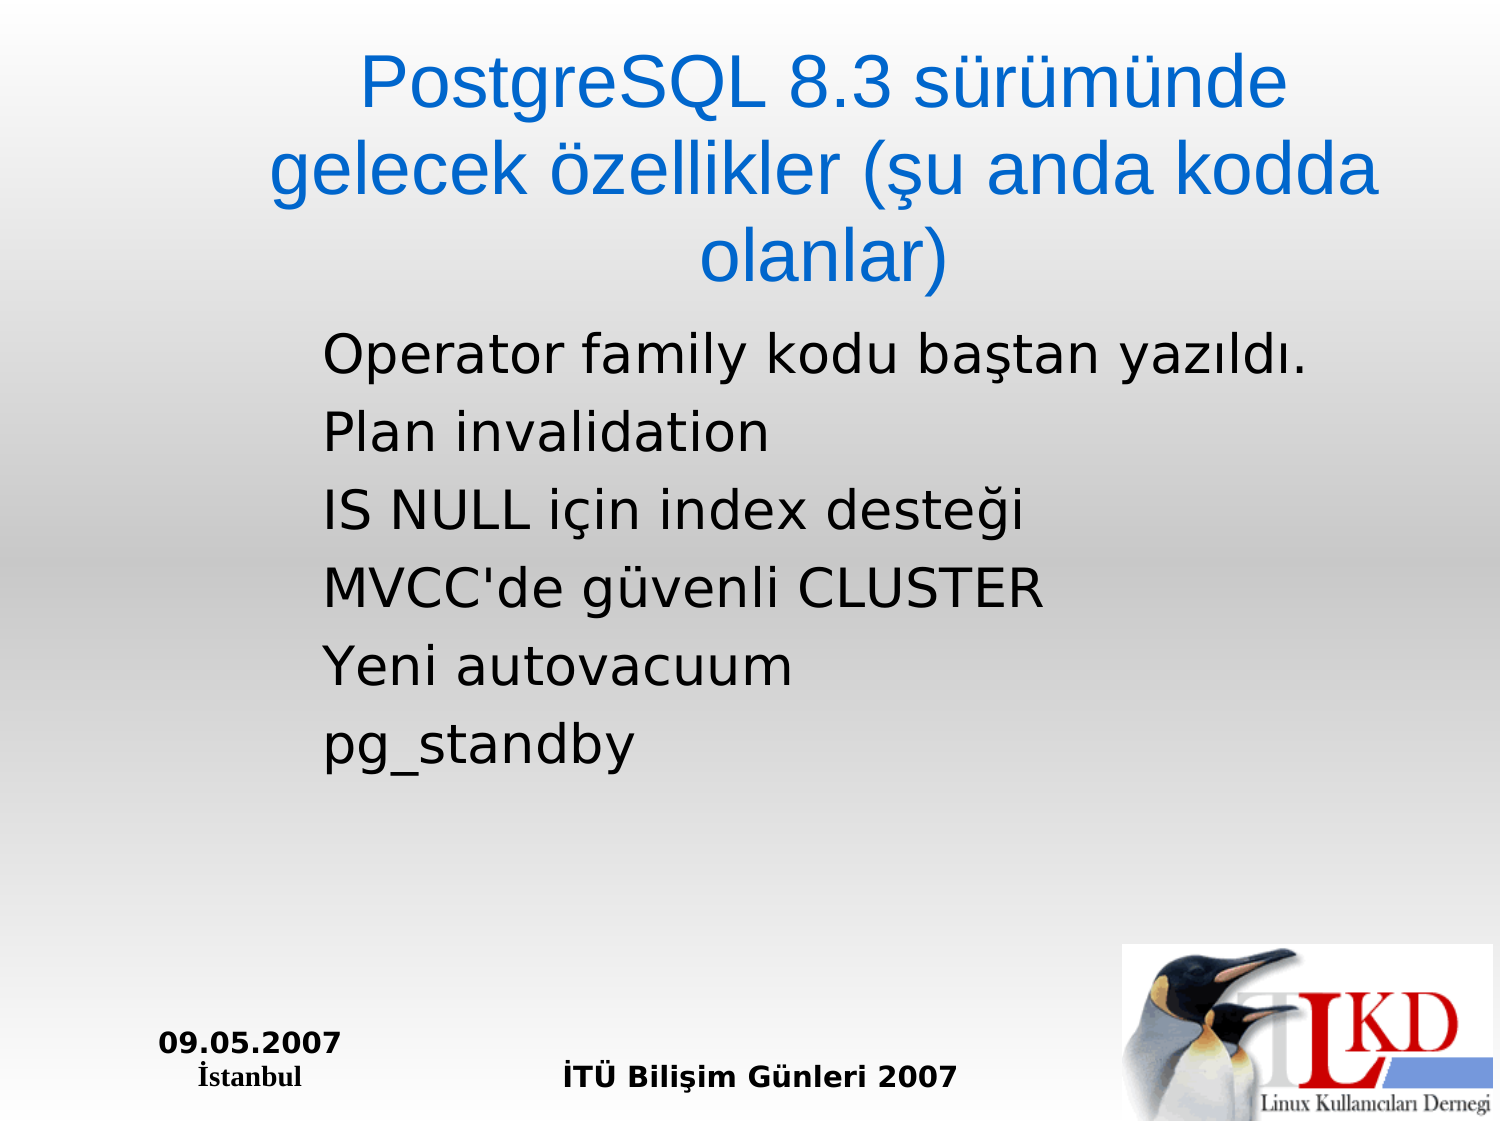

# PostgreSQL 8.3 sürümünde gelecek özellikler (şu anda kodda olanlar)
Operator family kodu baştan yazıldı.
Plan invalidation
IS NULL için index desteği
MVCC'de güvenli CLUSTER
Yeni autovacuum
pg_standby